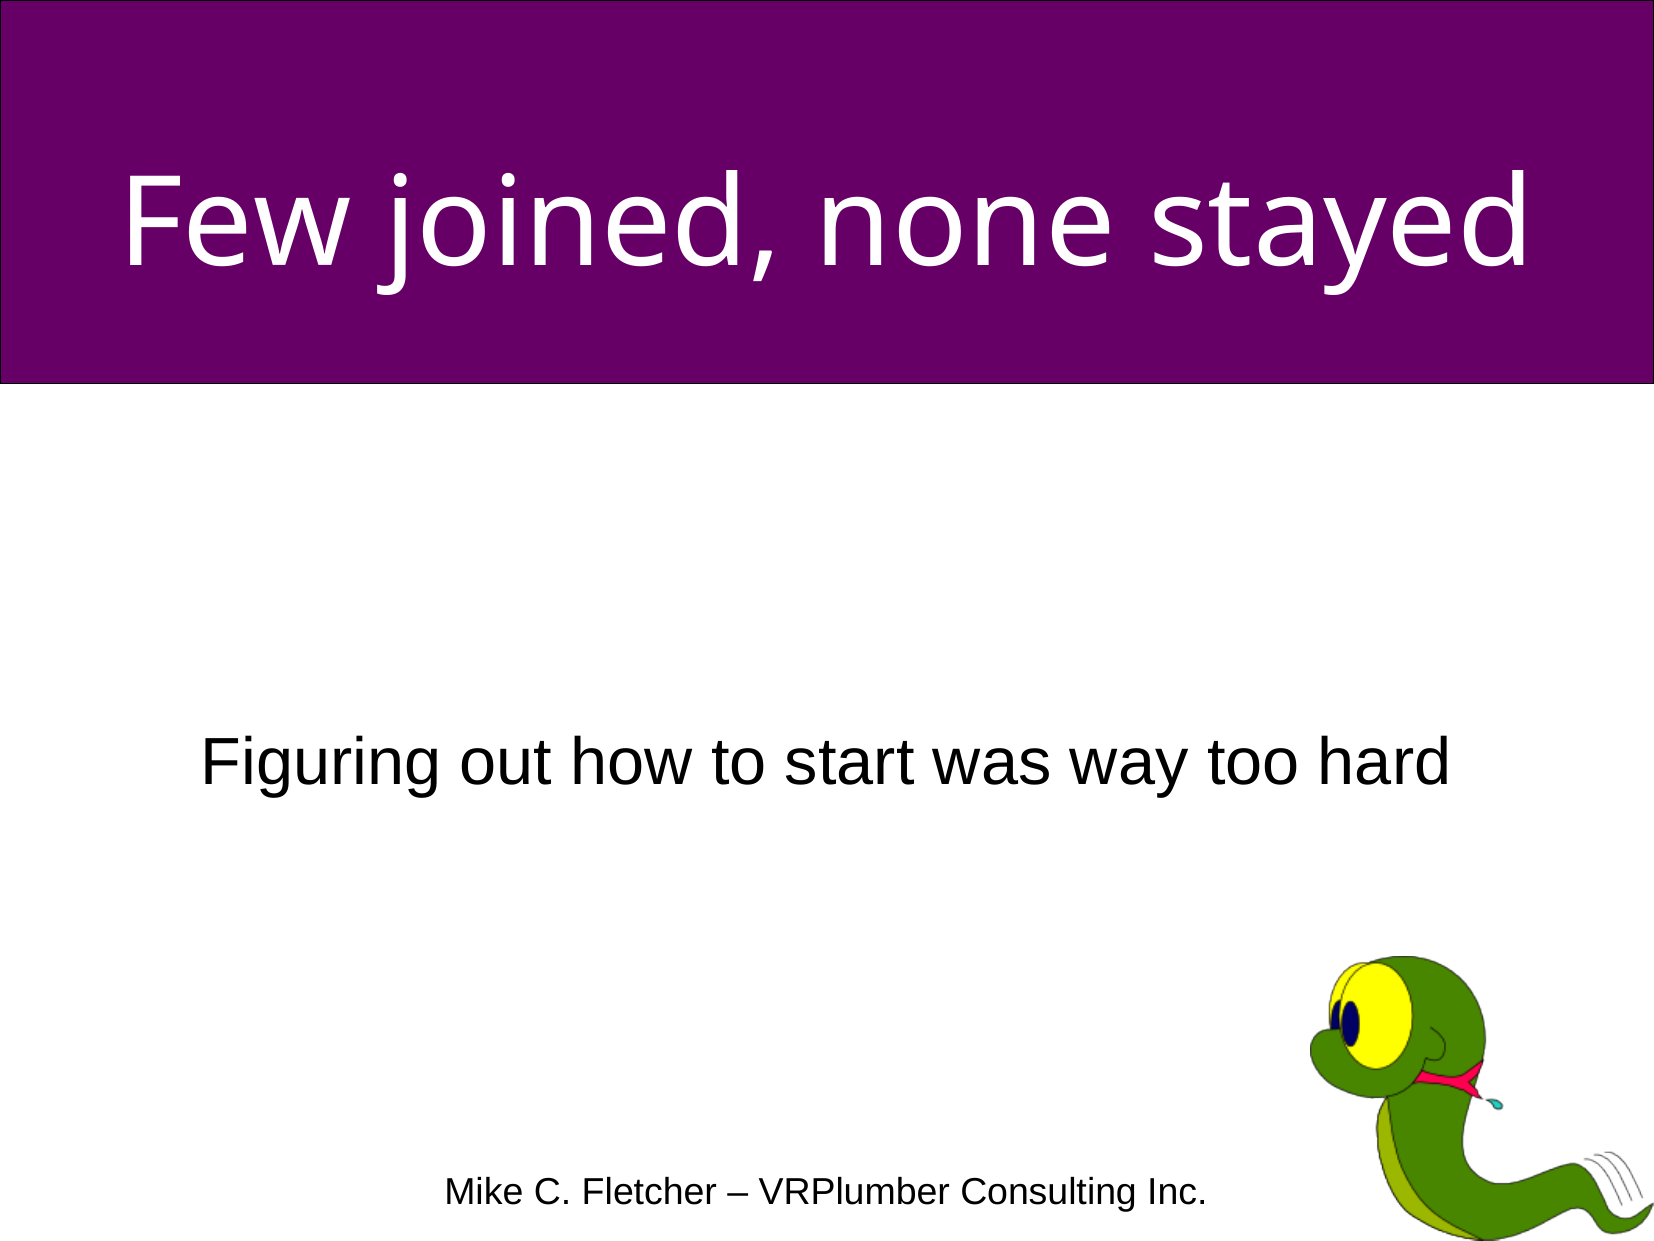

# Few joined, none stayed
Figuring out how to start was way too hard